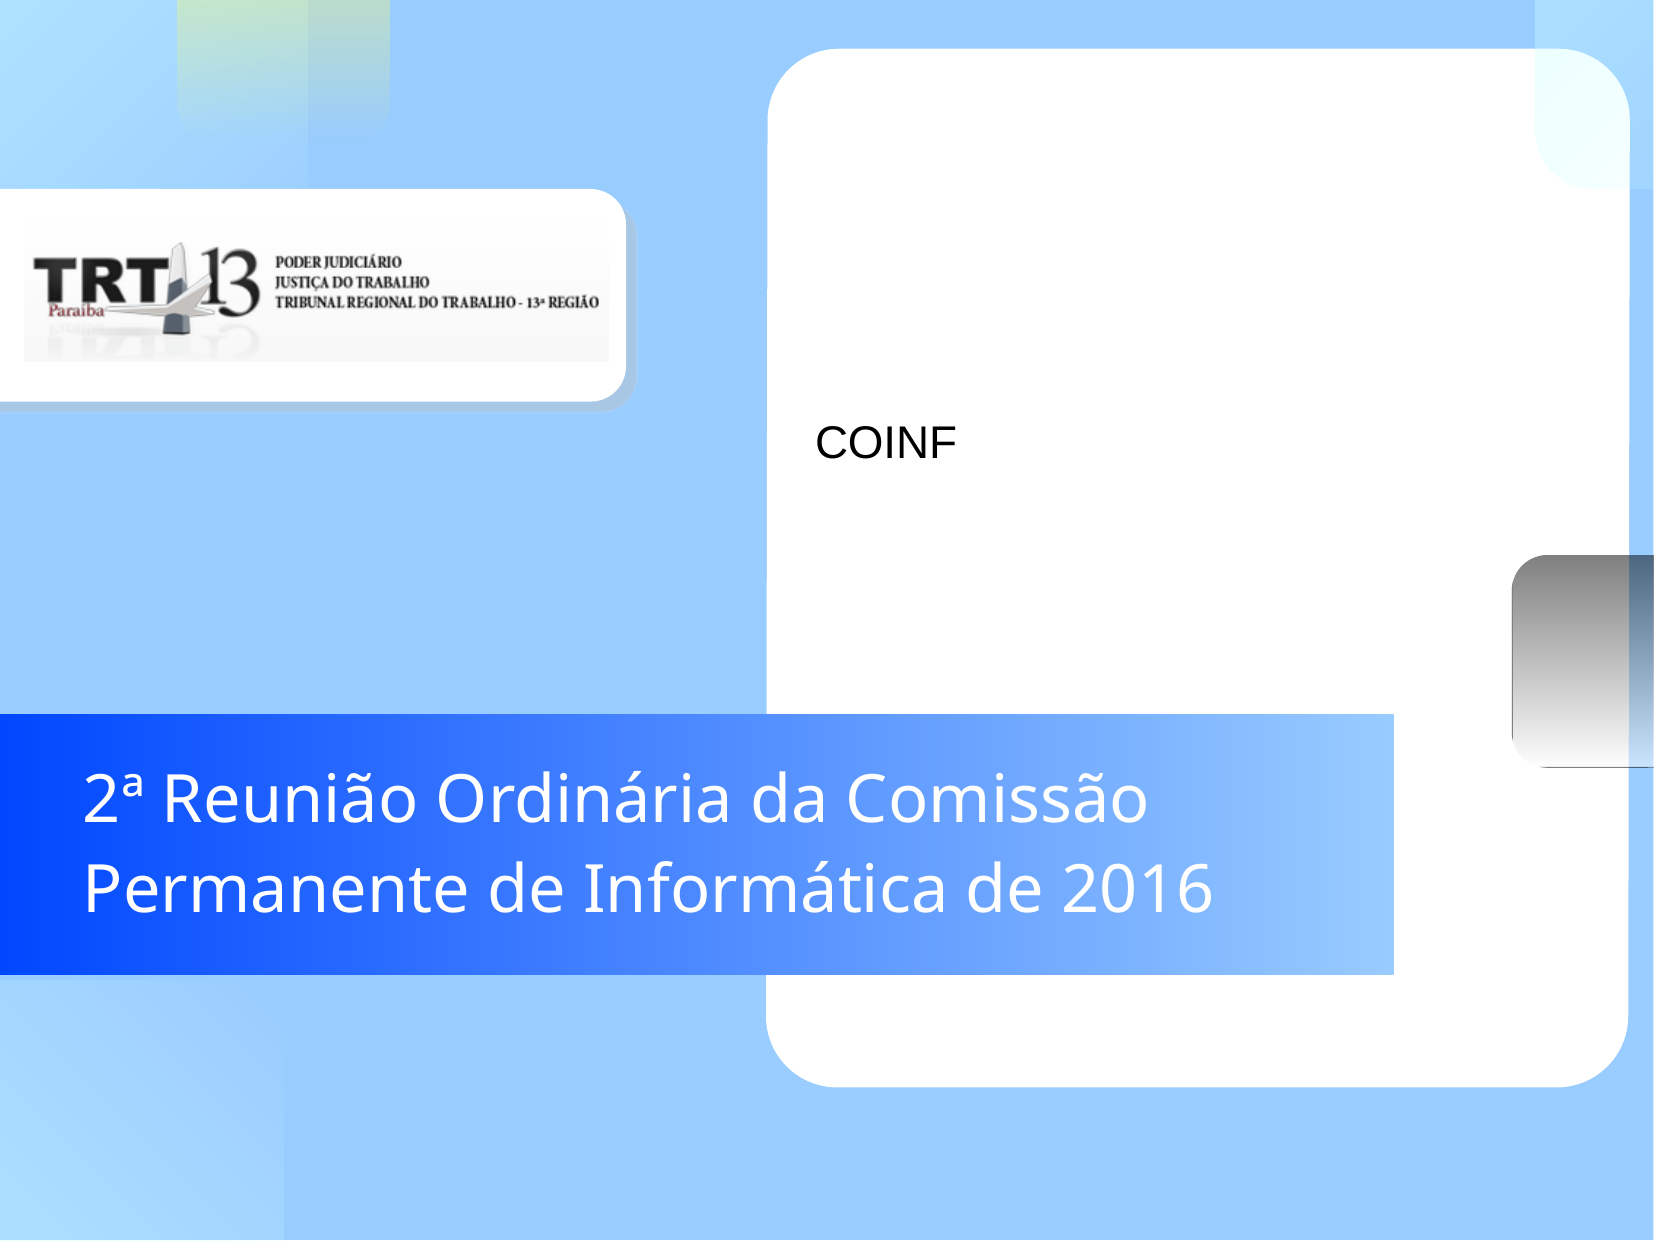

COINF
# 2ª Reunião Ordinária da Comissão Permanente de Informática de 2016